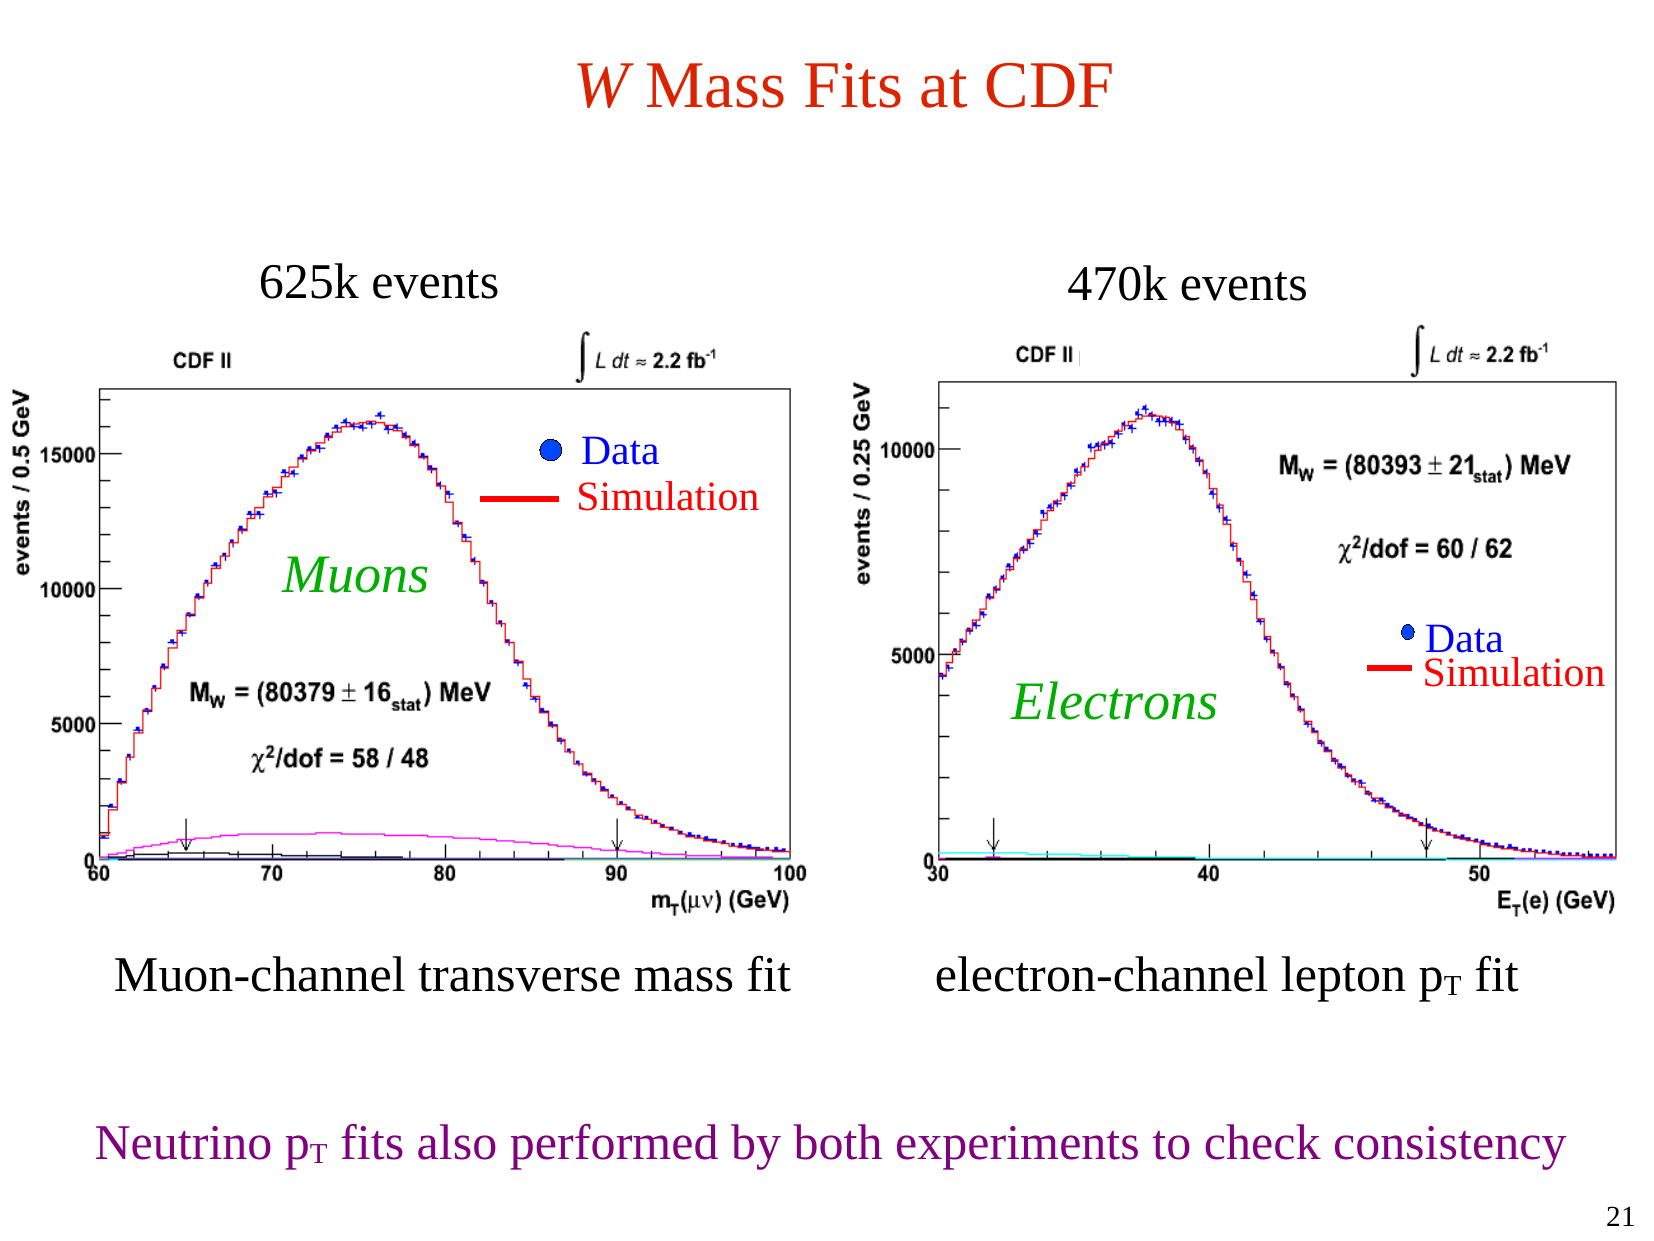

# W Mass Fits at CDF
625k events
470k events
Data
Simulation
Muons
Data
Simulation
Electrons
Muon-channel transverse mass fit
electron-channel lepton pT fit
Neutrino pT fits also performed by both experiments to check consistency
21